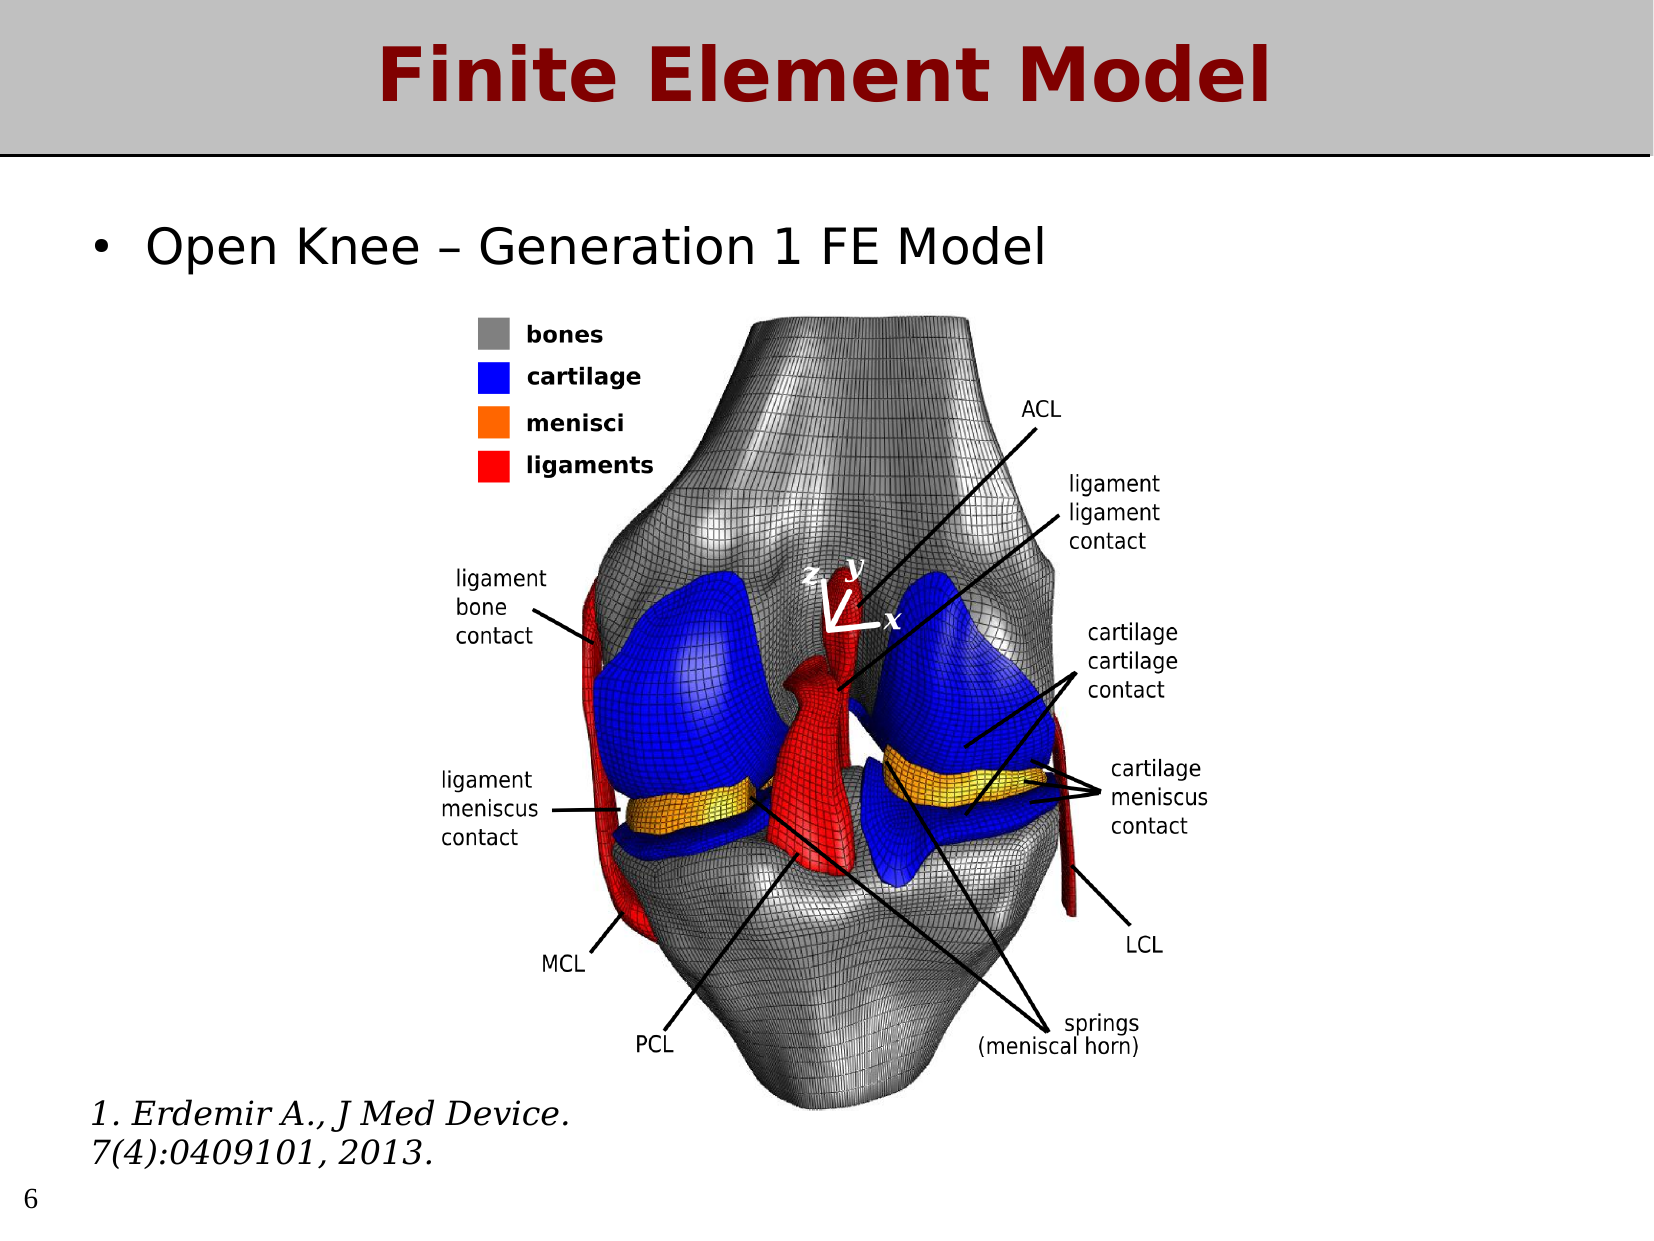

Finite Element Model
# Open Knee – Generation 1 FE Model
1. Erdemir A., J Med Device. 7(4):0409101, 2013.